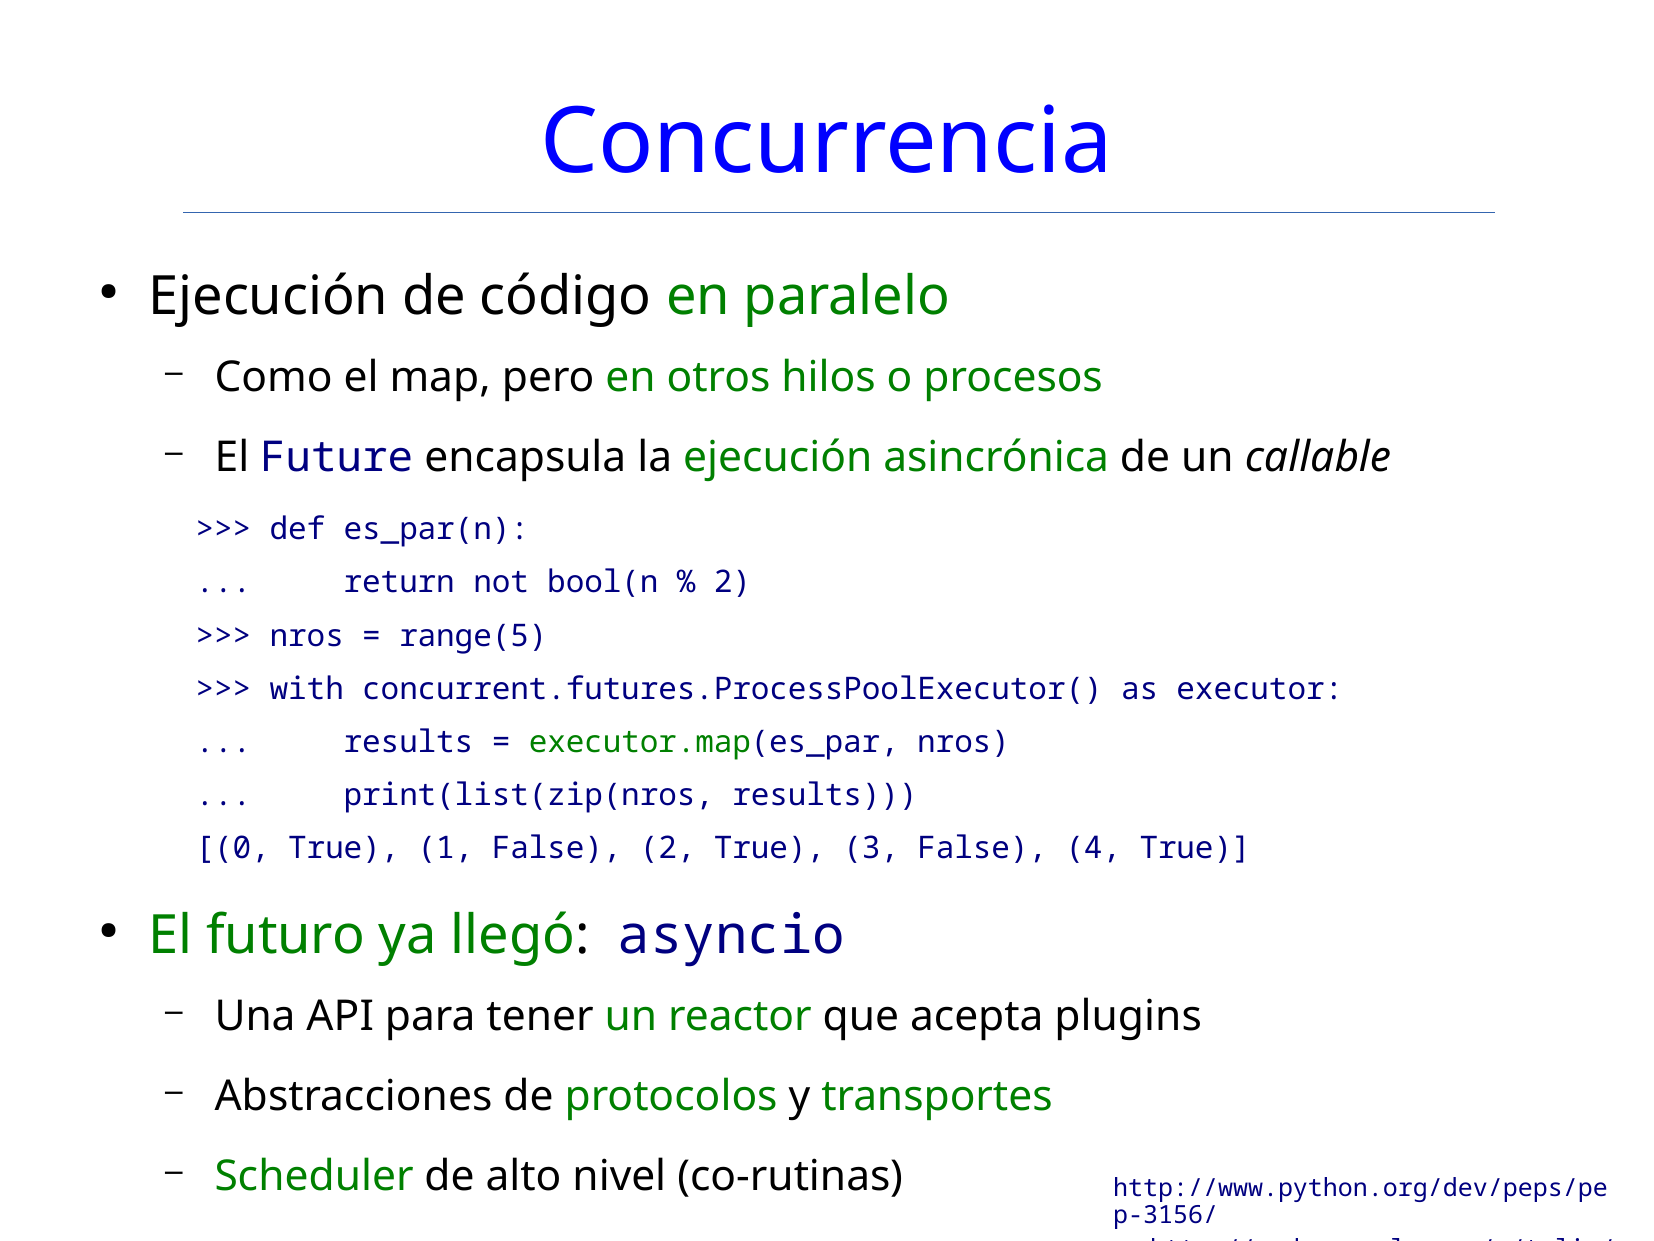

# Concurrencia
Ejecución de código en paralelo
Como el map, pero en otros hilos o procesos
El Future encapsula la ejecución asincrónica de un callable
>>> def es_par(n):
... return not bool(n % 2)
>>> nros = range(5)
>>> with concurrent.futures.ProcessPoolExecutor() as executor:
... results = executor.map(es_par, nros)
... print(list(zip(nros, results)))
[(0, True), (1, False), (2, True), (3, False), (4, True)]
El futuro ya llegó: asyncio
Una API para tener un reactor que acepta plugins
Abstracciones de protocolos y transportes
Scheduler de alto nivel (co-rutinas)
http://www.python.org/dev/peps/pep-3156/
http://code.google.com/p/tulip/